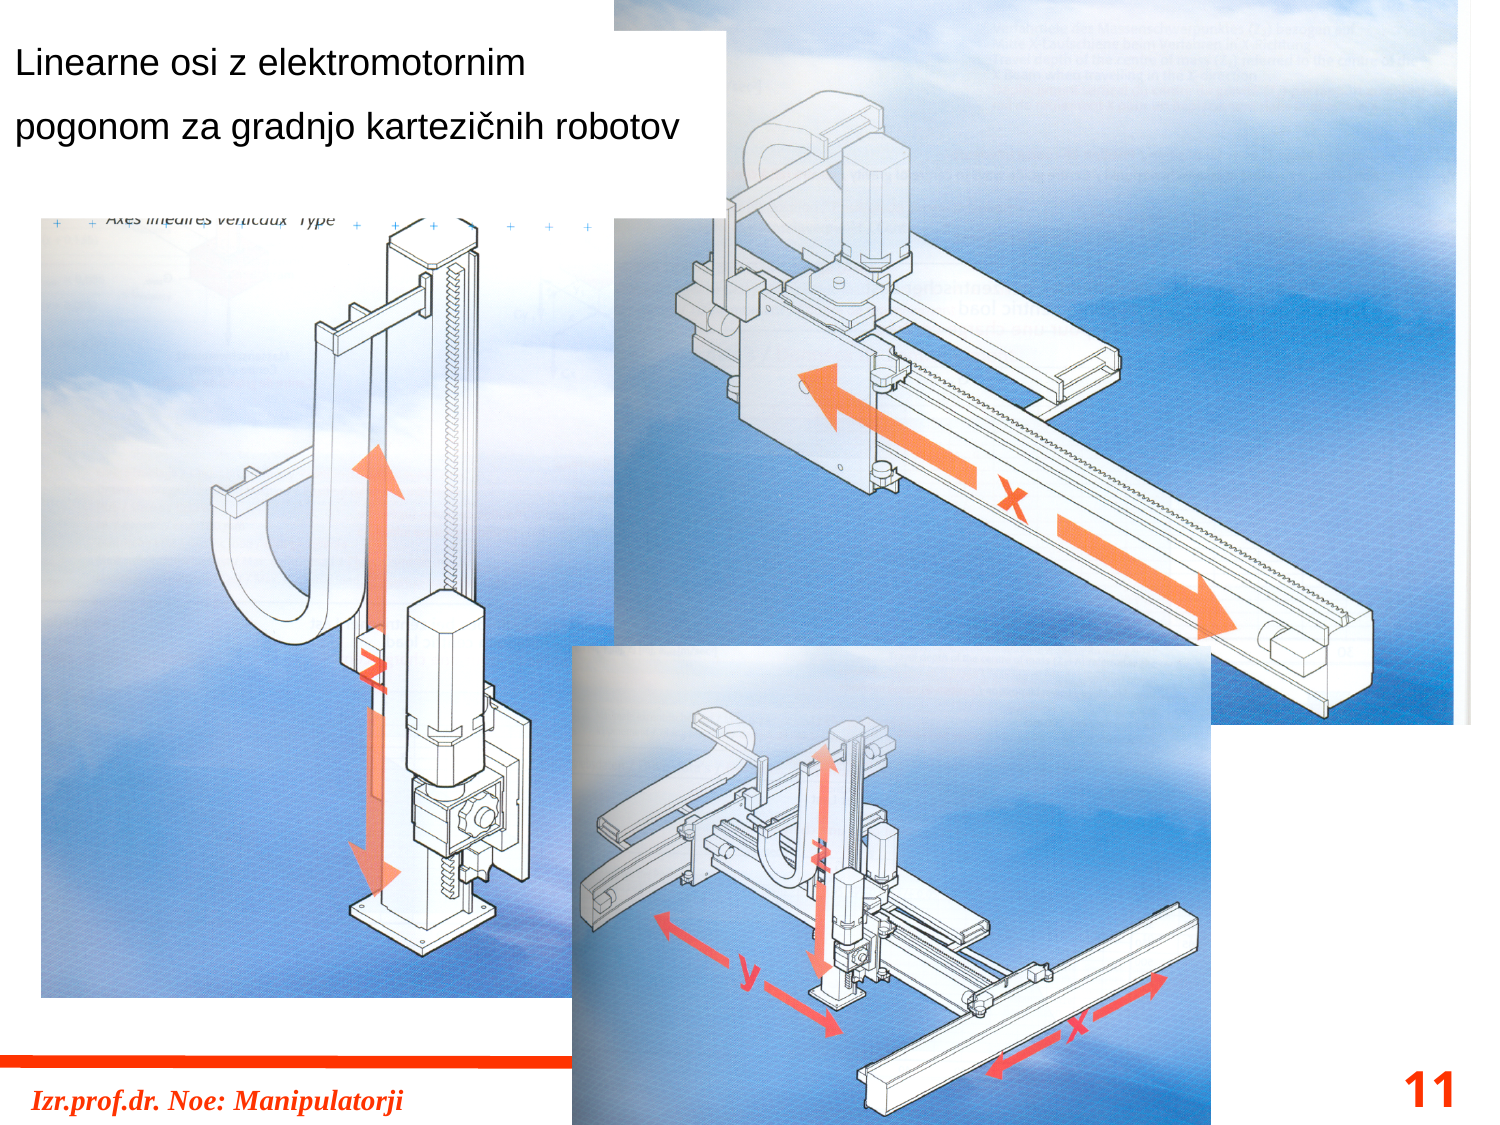

Linearne osi z elektromotornim
pogonom za gradnjo kartezičnih robotov